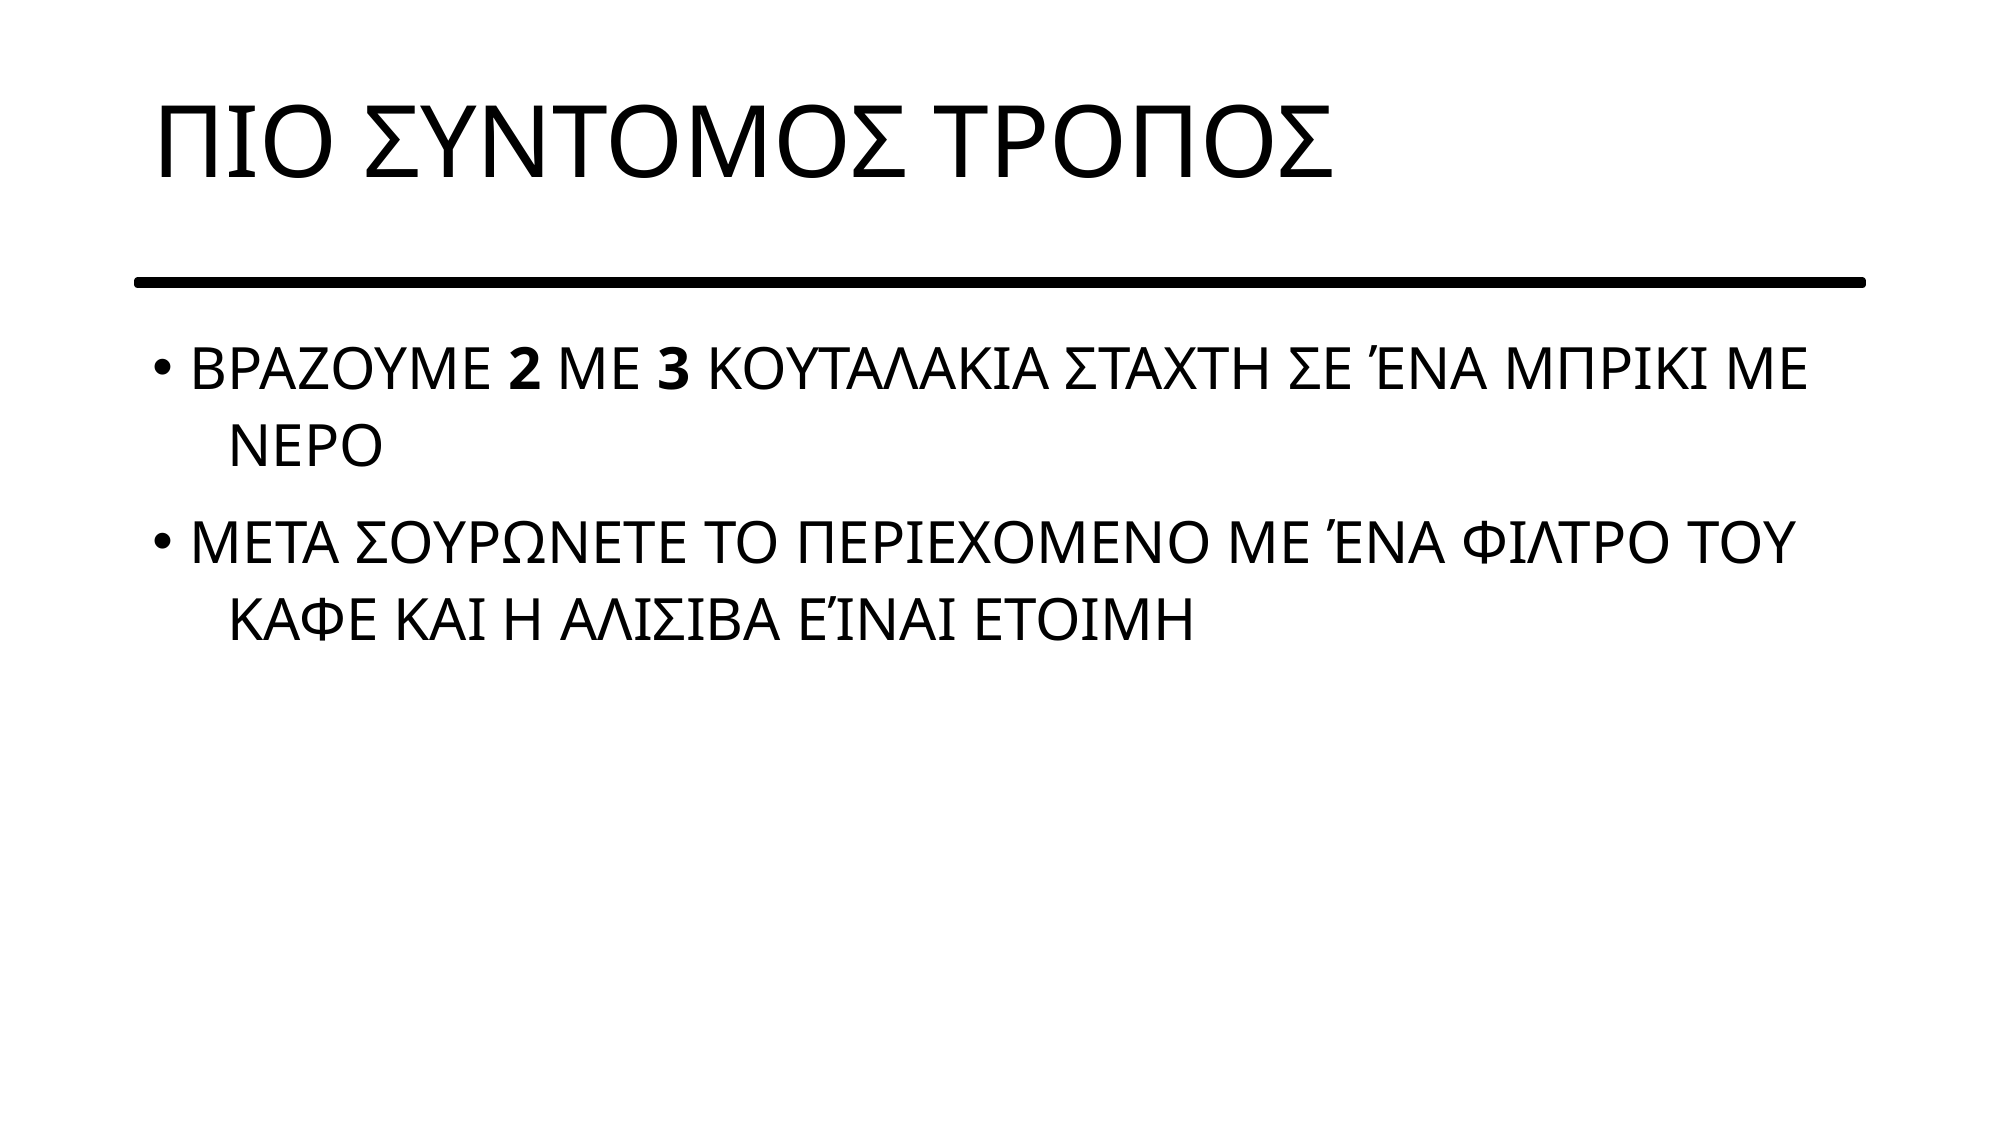

# ΠΙΟ ΣΥΝΤΟΜΟΣ ΤΡΟΠΟΣ
ΒΡΑΖΟΥΜΕ 2 ΜΕ 3 ΚΟΥΤΑΛΑΚΙΑ ΣΤΑΧΤΗ ΣΕ ΈΝΑ ΜΠΡΙΚΙ ΜΕ ΝΕΡΟ
ΜΕΤΑ ΣΟΥΡΩΝΕΤΕ ΤΟ ΠΕΡΙΕΧΟΜΕΝΟ ΜΕ ΈΝΑ ΦΙΛΤΡΟ ΤΟΥ ΚΑΦΕ ΚΑΙ Η ΑΛΙΣΙΒΑ ΕΊΝΑΙ ΕΤΟΙΜΗ